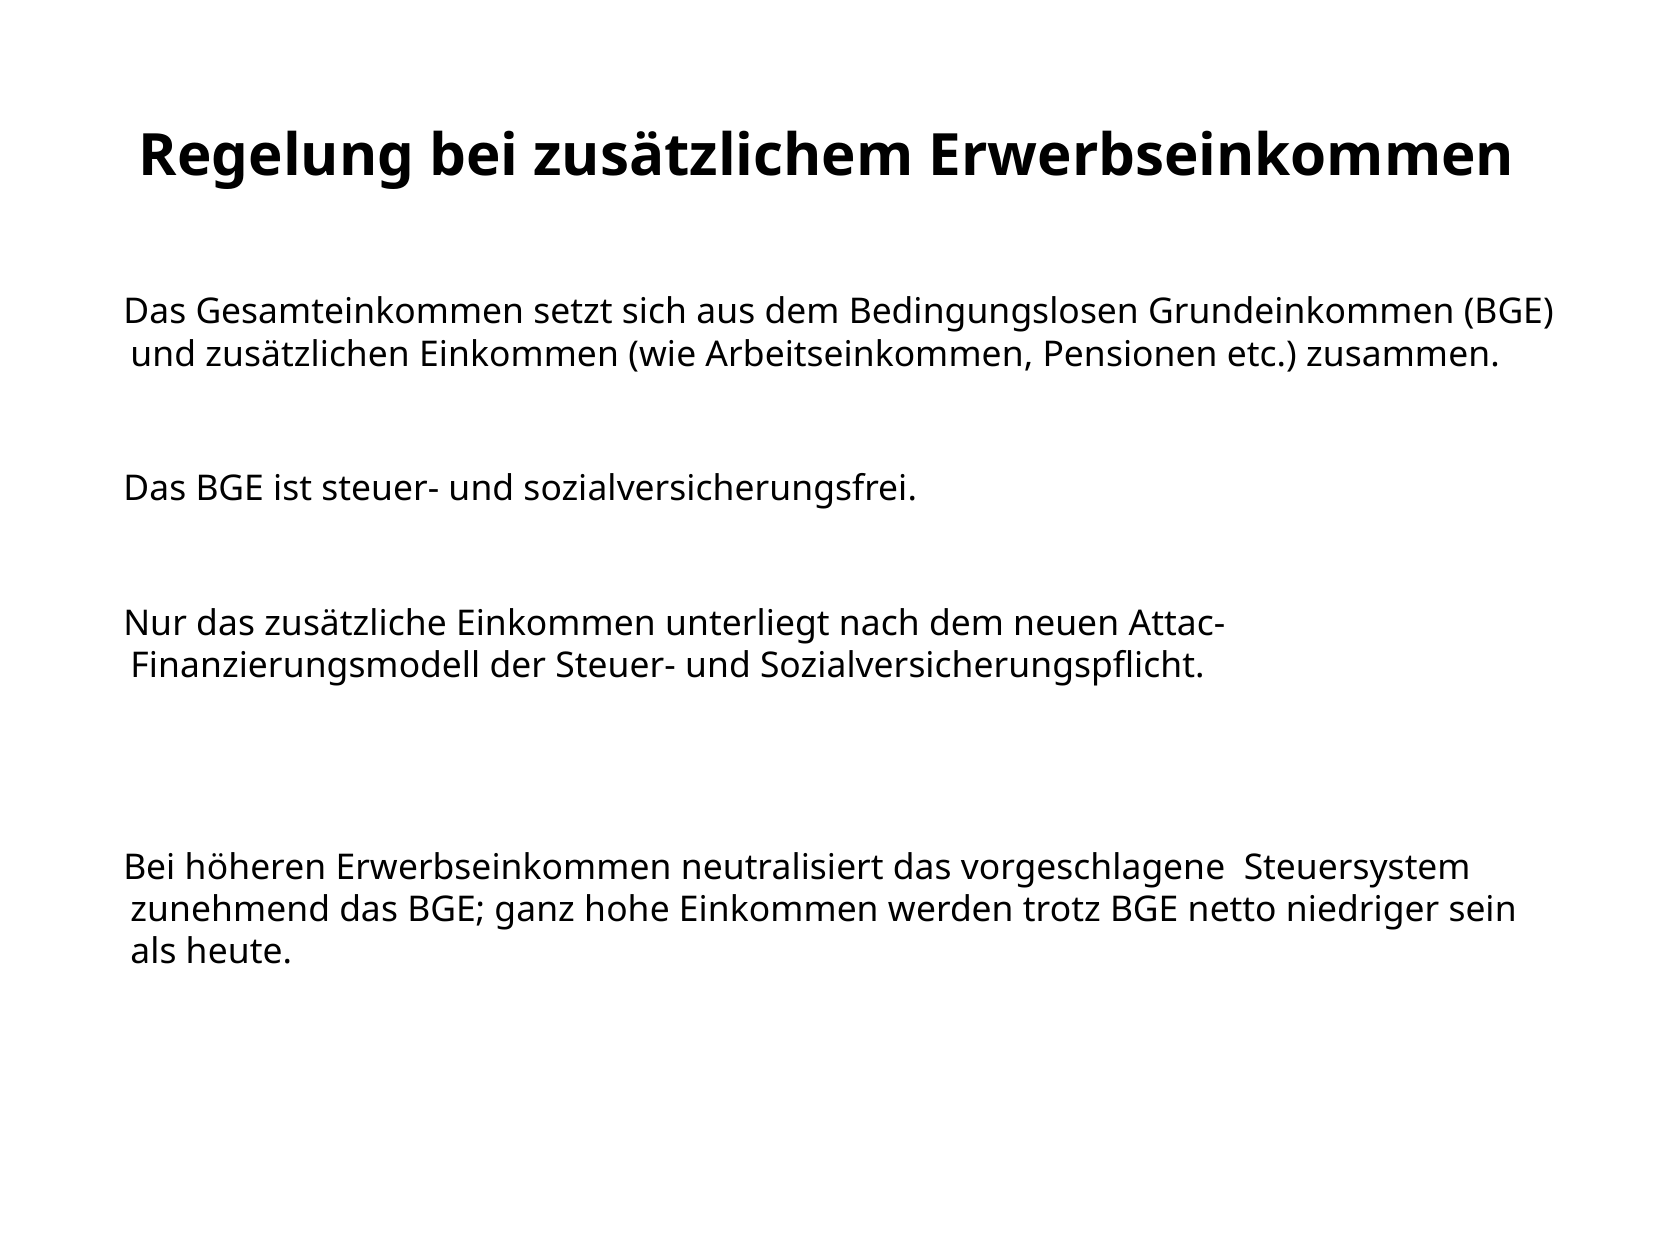

# Regelung bei zusätzlichem Erwerbseinkommen
 Das Gesamteinkommen setzt sich aus dem Bedingungslosen Grundeinkommen (BGE) und zusätzlichen Einkommen (wie Arbeitseinkommen, Pensionen etc.) zusammen.
 Das BGE ist steuer- und sozialversicherungsfrei.
 Nur das zusätzliche Einkommen unterliegt nach dem neuen Attac- Finanzierungsmodell der Steuer- und Sozialversicherungspflicht.
 Bei höheren Erwerbseinkommen neutralisiert das vorgeschlagene Steuersystem zunehmend das BGE; ganz hohe Einkommen werden trotz BGE netto niedriger sein als heute.